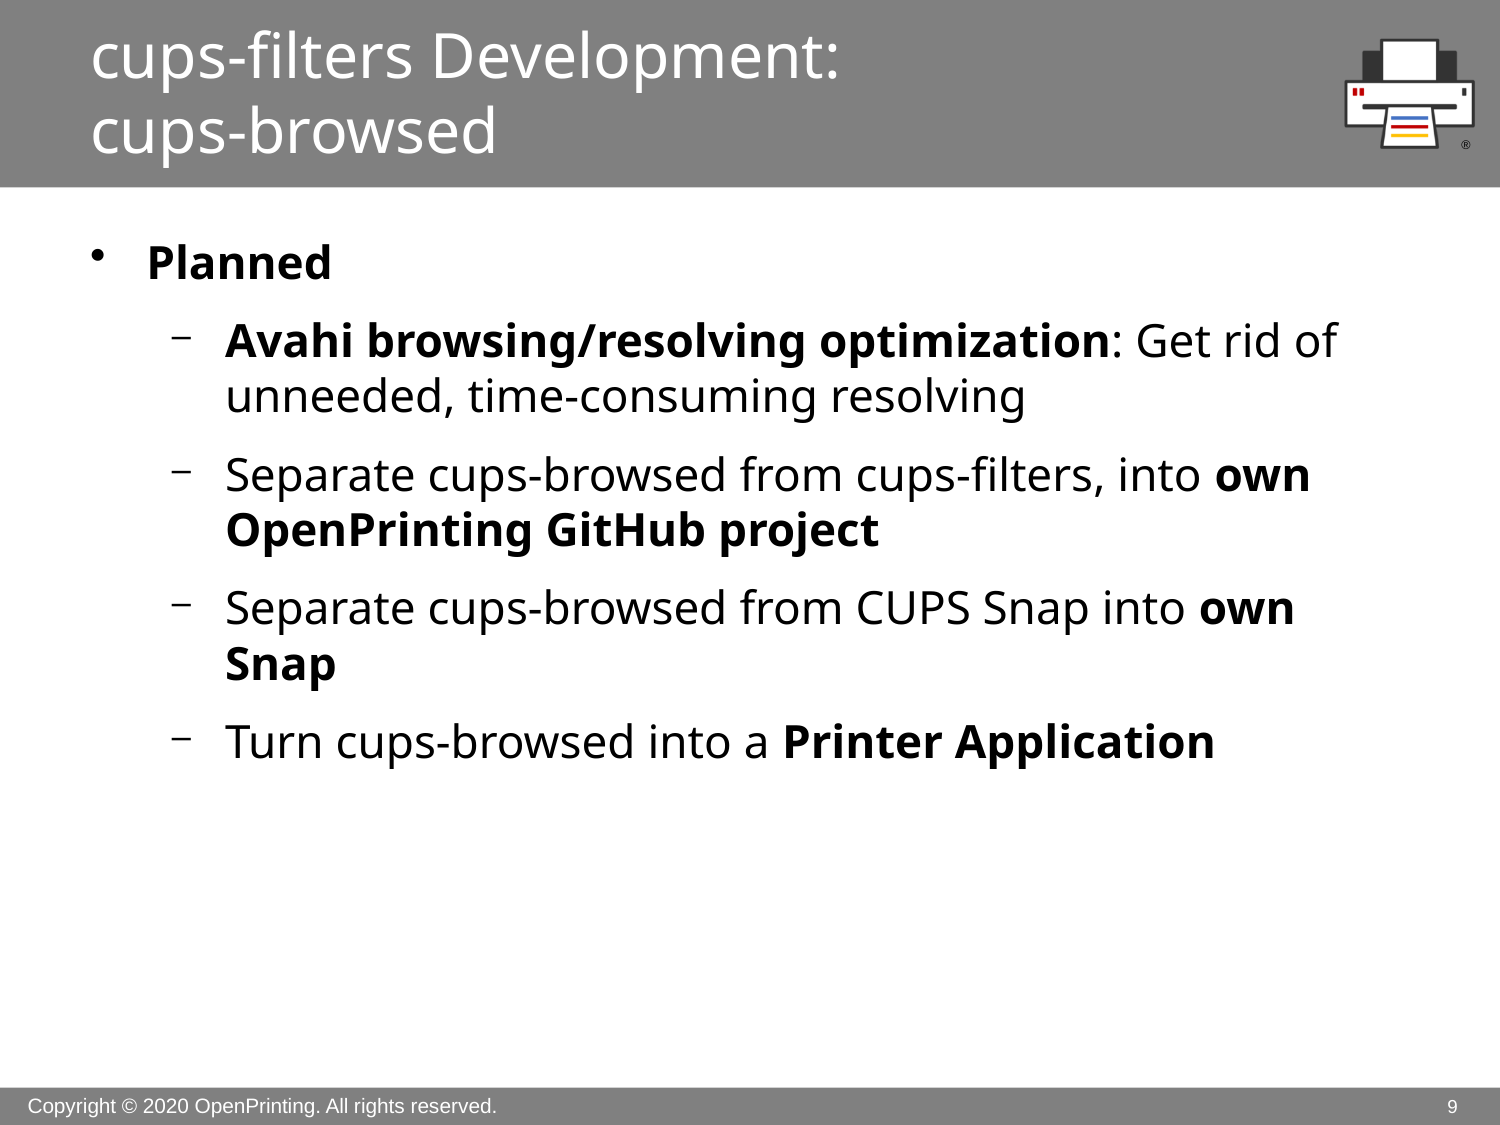

cups-filters Development:
cups-browsed
# Planned
Avahi browsing/resolving optimization: Get rid of unneeded, time-consuming resolving
Separate cups-browsed from cups-filters, into own OpenPrinting GitHub project
Separate cups-browsed from CUPS Snap into own Snap
Turn cups-browsed into a Printer Application